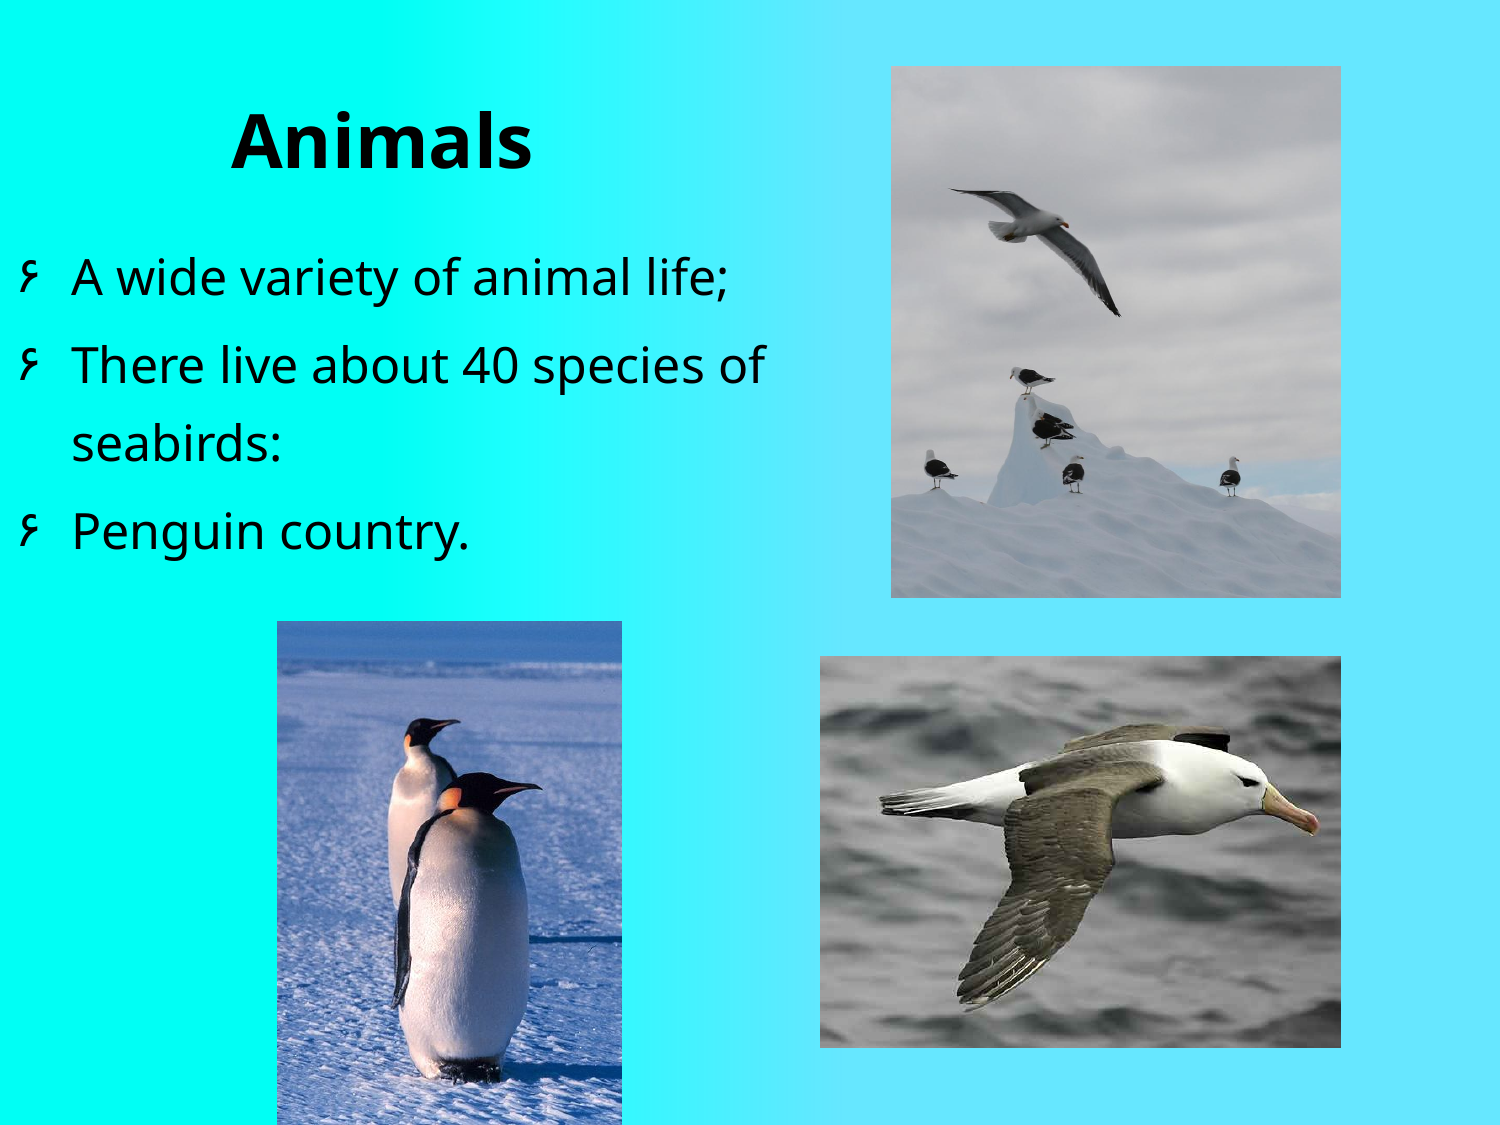

# Animals
A wide variety of animal life;
There live about 40 species of seabirds:
Penguin country.